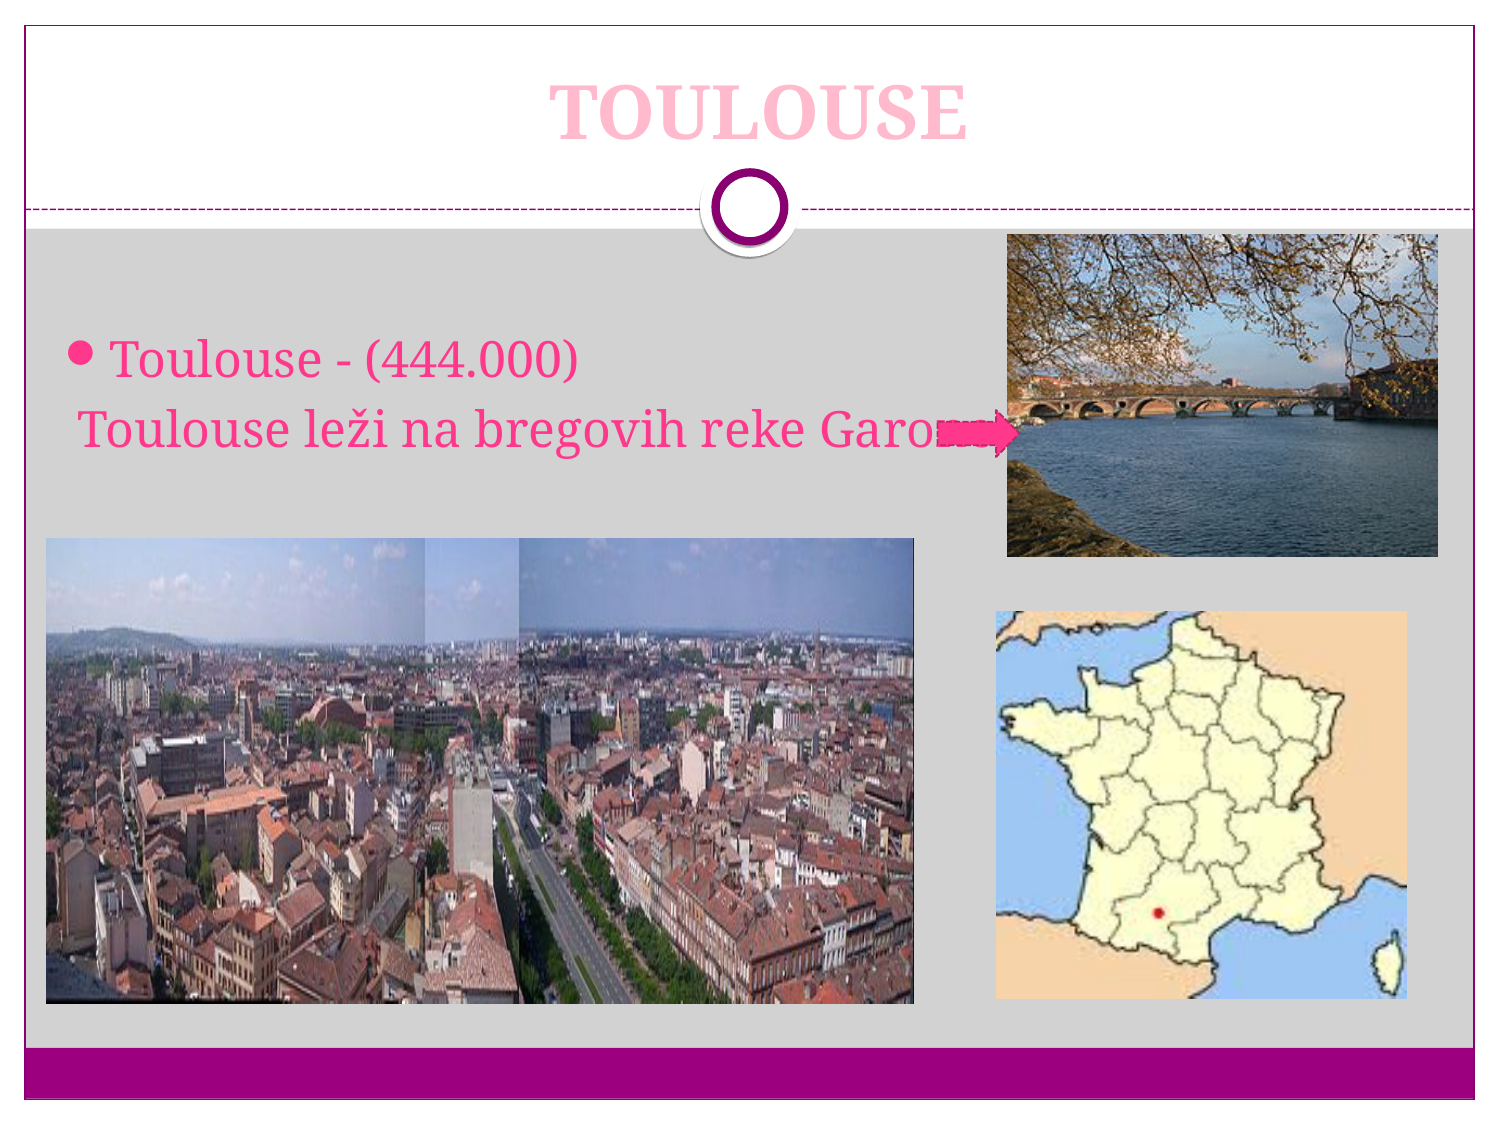

# TOULOUSE
Toulouse - (444.000)
 Toulouse leži na bregovih reke Garone.